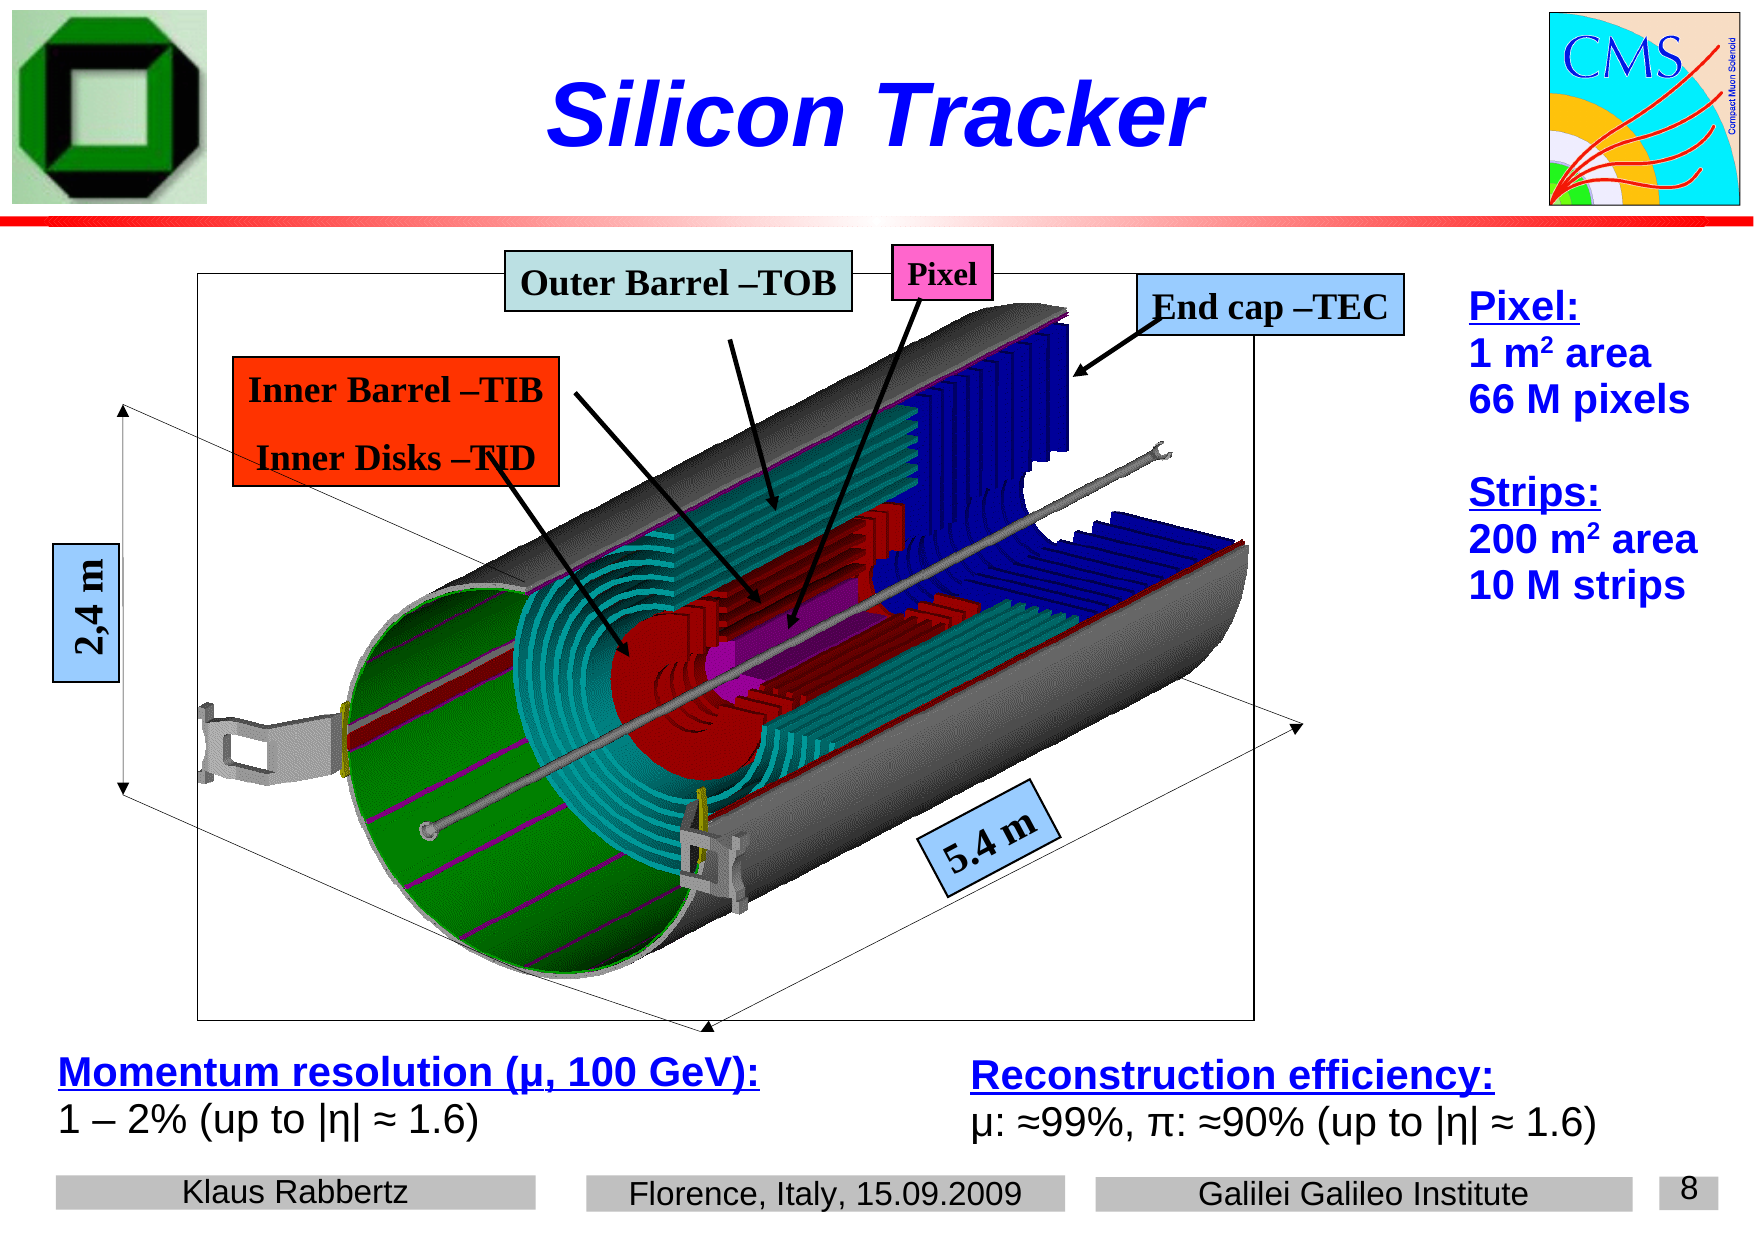

# Silicon Tracker
Pixel
Outer Barrel –TOB
End cap –TEC
Inner Barrel –TIB
Inner Disks –TID
 2,4 m
5.4 m
Pixel:
1 m2 area
66 M pixels
Strips:
200 m2 area
10 M strips
Momentum resolution (μ, 100 GeV):
1 – 2% (up to |η| ≈ 1.6)
Reconstruction efficiency:
μ: ≈99%, π: ≈90% (up to |η| ≈ 1.6)